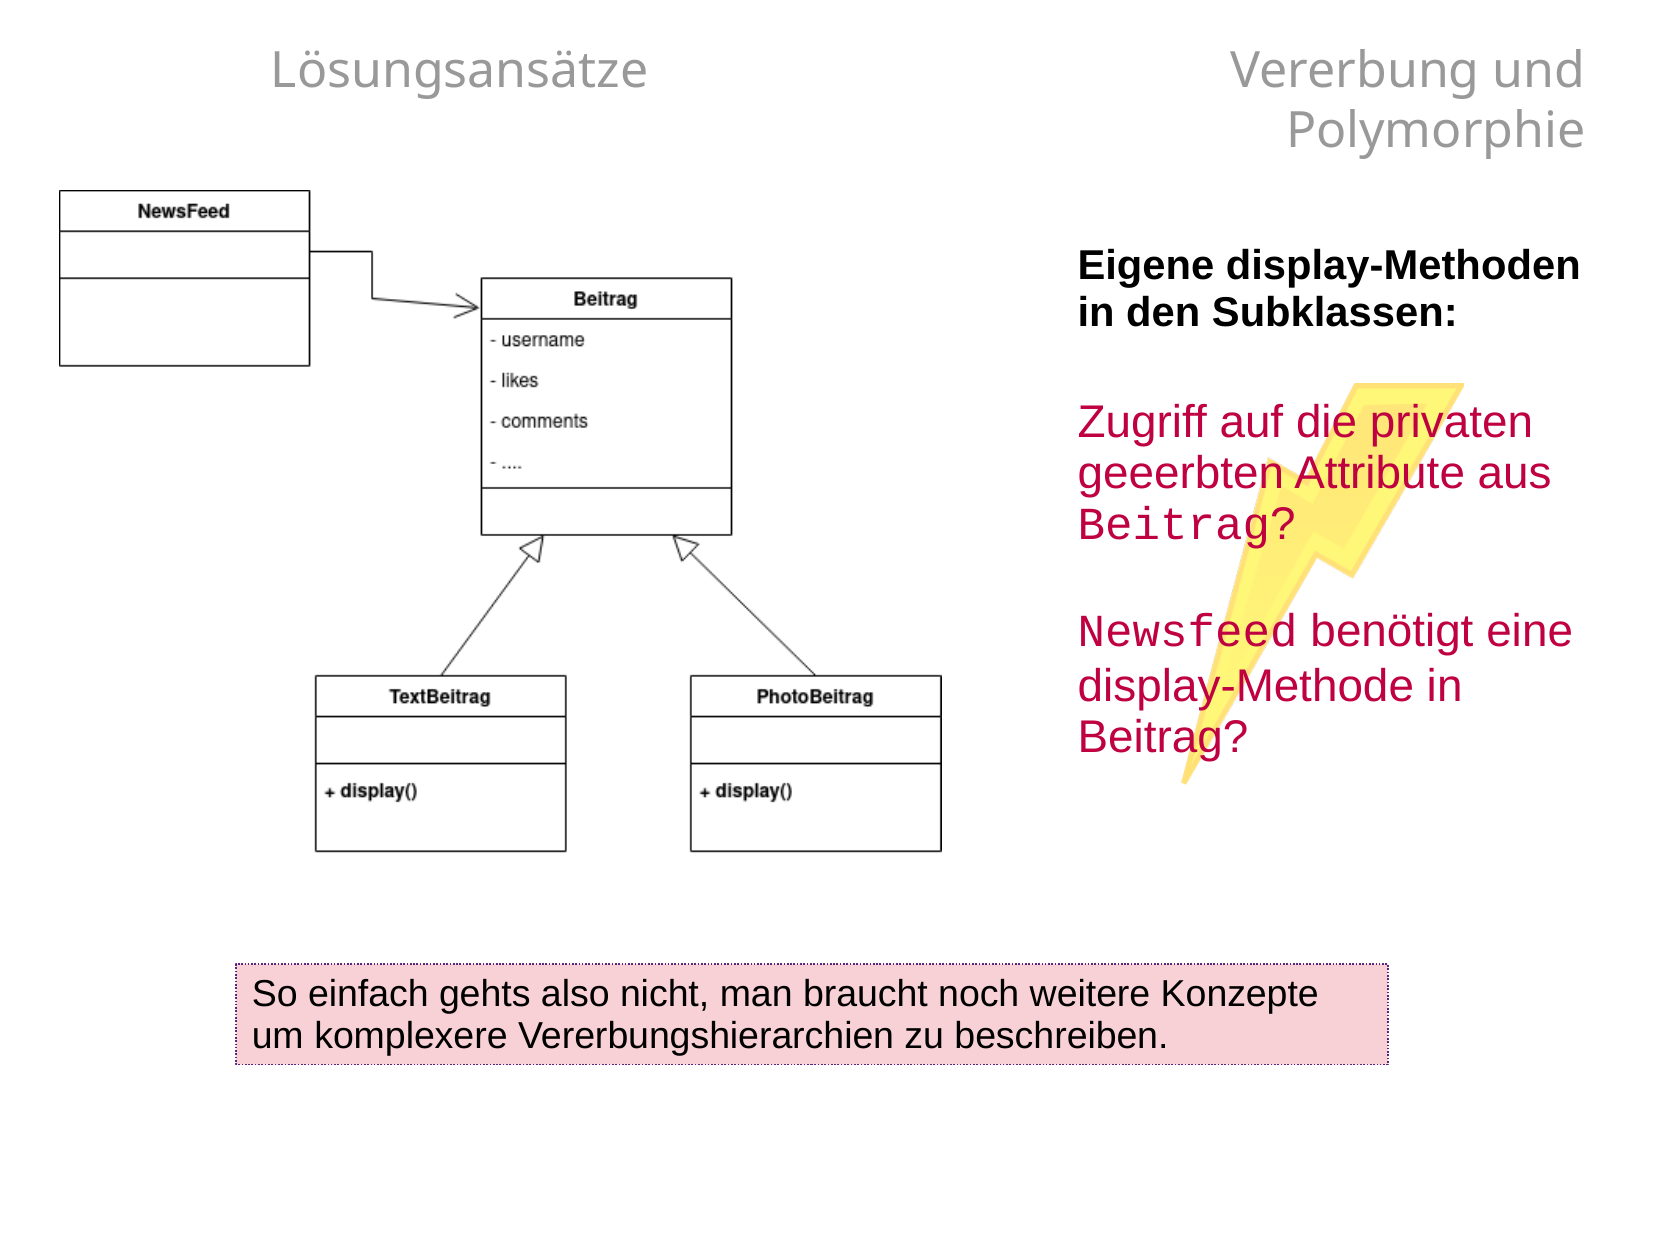

Lösungsansätze 								Vererbung und Polymorphie
Eigene display-Methoden
in den Subklassen:
Zugriff auf die privaten geeerbten Attribute aus Beitrag?
Newsfeed benötigt eine display-Methode in Beitrag?
So einfach gehts also nicht, man braucht noch weitere Konzepte um komplexere Vererbungshierarchien zu beschreiben.